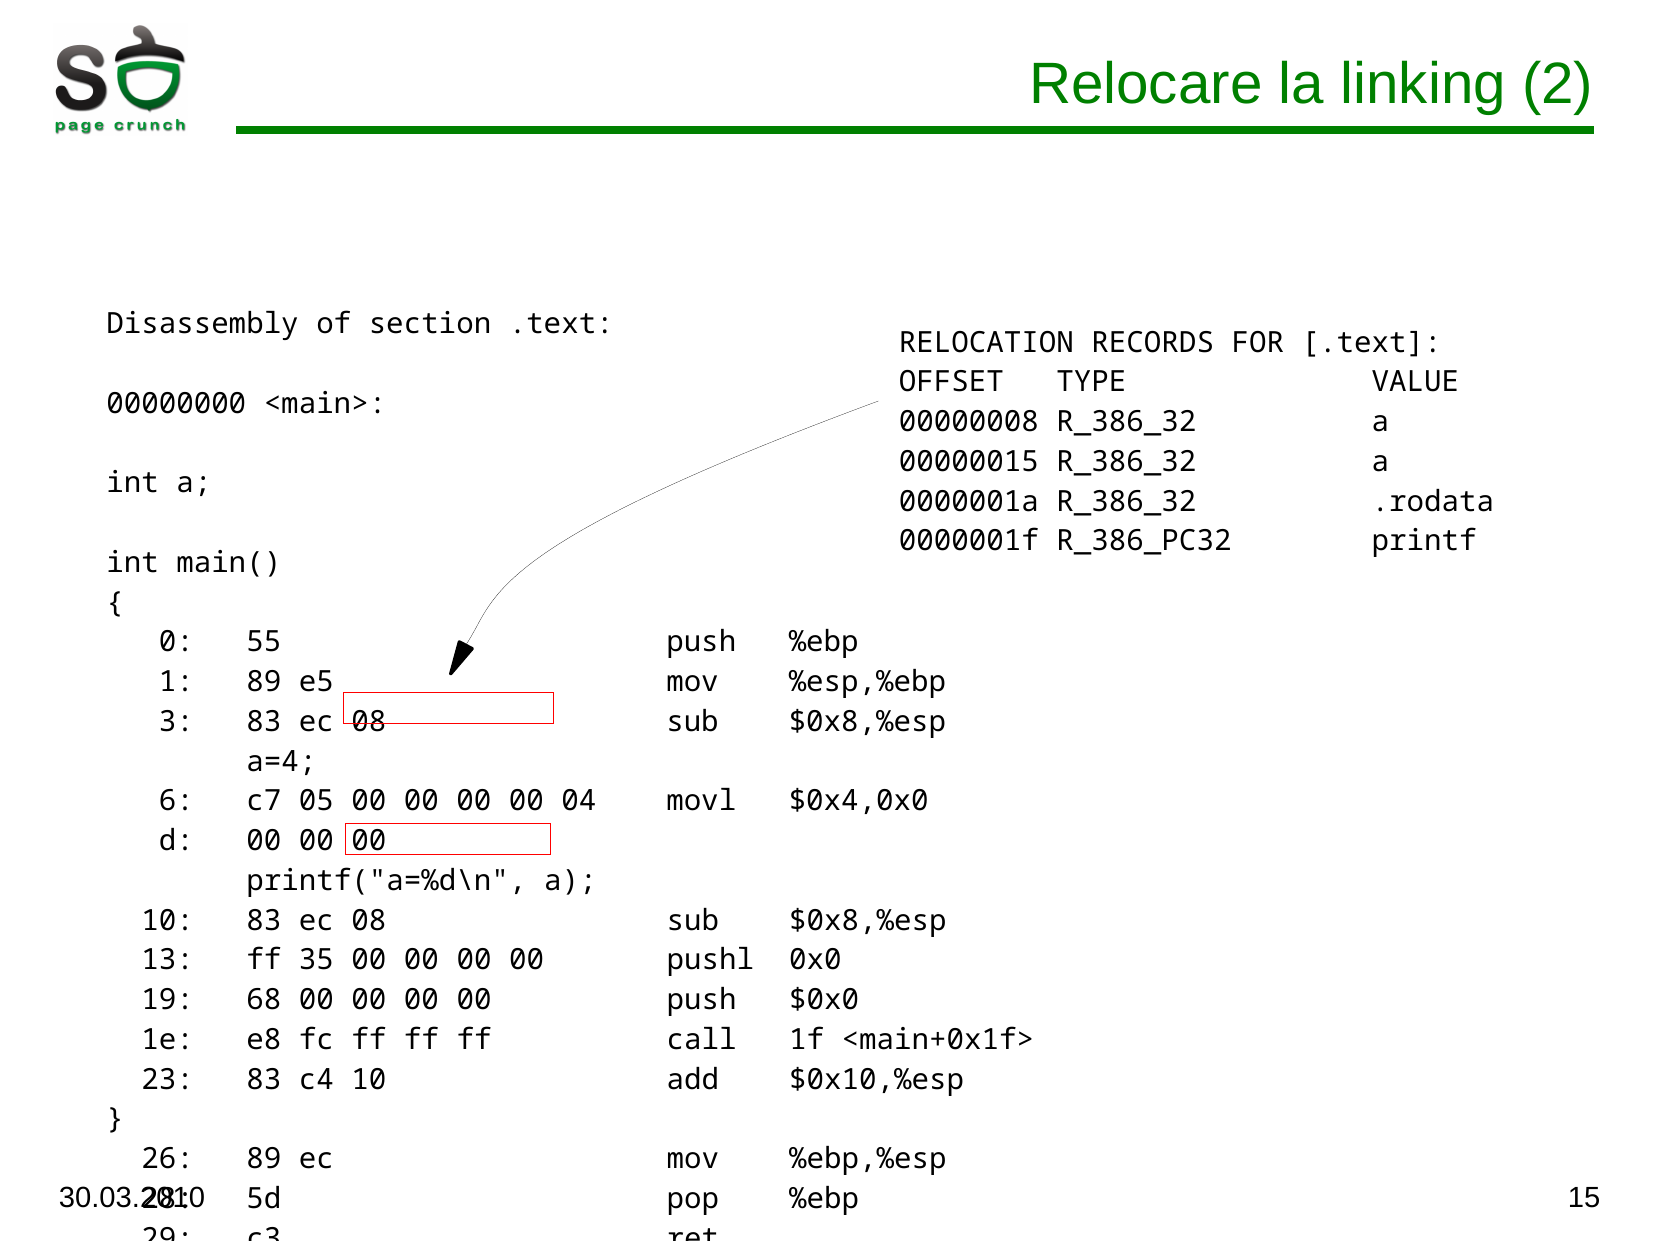

# Relocare la linking (2)
Disassembly of section .text:
00000000 <main>:
int a;
int main()
{
 0: 55 push %ebp
 1: 89 e5 mov %esp,%ebp
 3: 83 ec 08 sub $0x8,%esp
 a=4;
 6: c7 05 00 00 00 00 04 movl $0x4,0x0
 d: 00 00 00
 printf("a=%d\n", a);
 10: 83 ec 08 sub $0x8,%esp
 13: ff 35 00 00 00 00 pushl 0x0
 19: 68 00 00 00 00 push $0x0
 1e: e8 fc ff ff ff call 1f <main+0x1f>
 23: 83 c4 10 add $0x10,%esp
}
 26: 89 ec mov %ebp,%esp
 28: 5d pop %ebp
 29: c3 ret
 2a: 8d b6 00 00 00 00 lea 0x0(%esi),%esi
RELOCATION RECORDS FOR [.text]:
OFFSET TYPE VALUE
00000008 R_386_32 a
00000015 R_386_32 a
0000001a R_386_32 .rodata
0000001f R_386_PC32 printf
30.03.2010
15